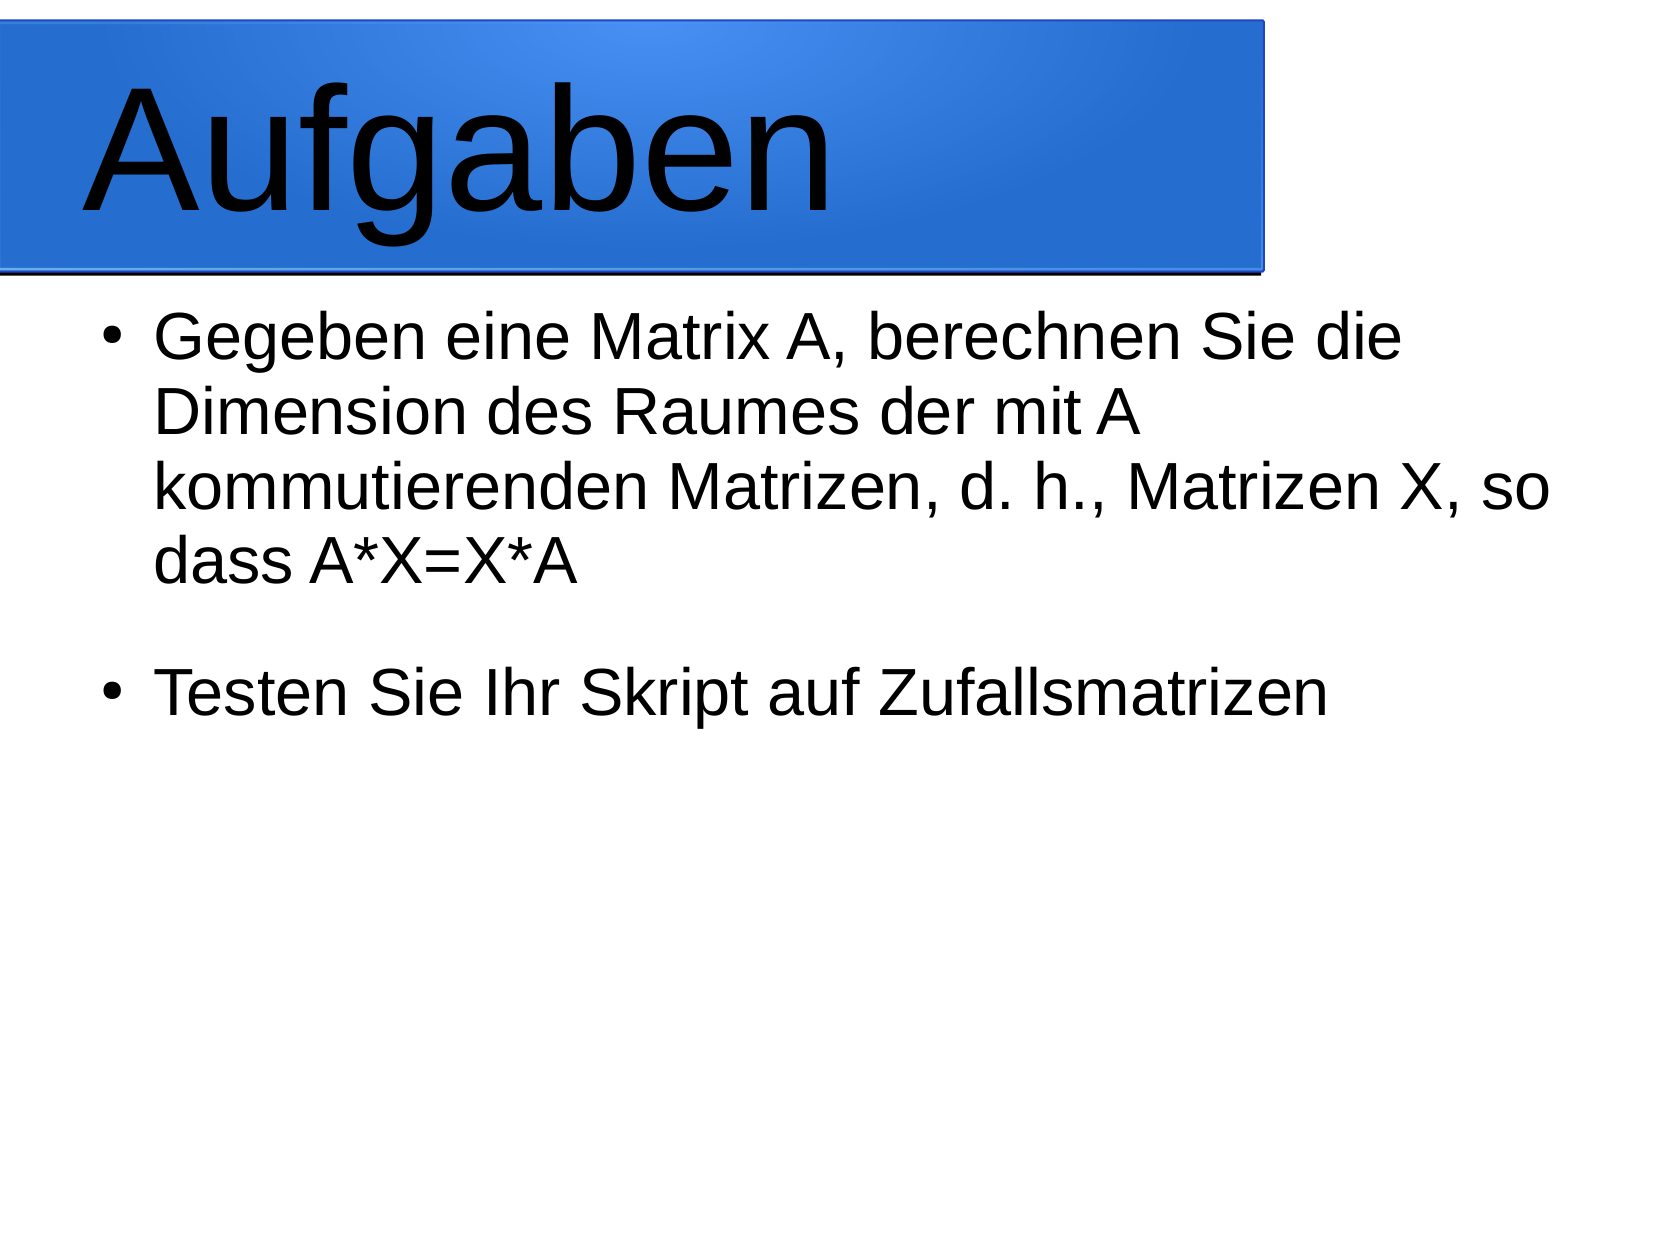

# Aufgaben
Gegeben eine Matrix A, berechnen Sie die Dimension des Raumes der mit A kommutierenden Matrizen, d. h., Matrizen X, so dass A*X=X*A
Testen Sie Ihr Skript auf Zufallsmatrizen